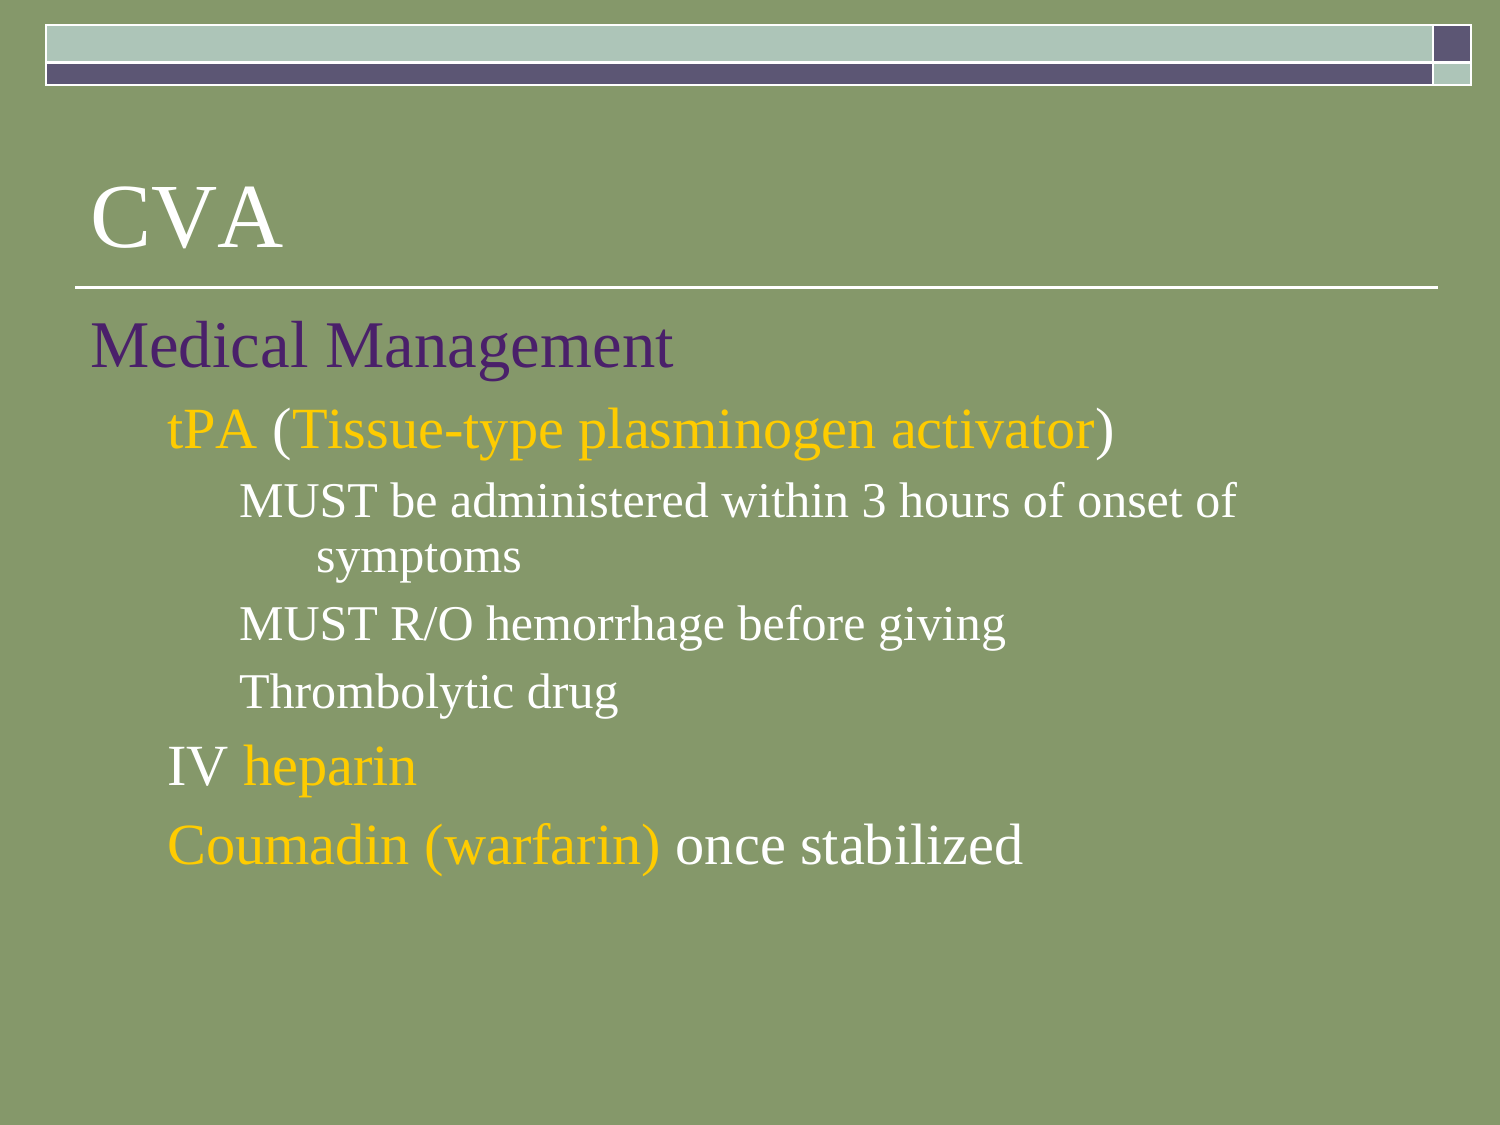

# CVA
Medical Management
tPA (Tissue-type plasminogen activator)
MUST be administered within 3 hours of onset of symptoms
MUST R/O hemorrhage before giving
Thrombolytic drug
IV heparin
Coumadin (warfarin) once stabilized